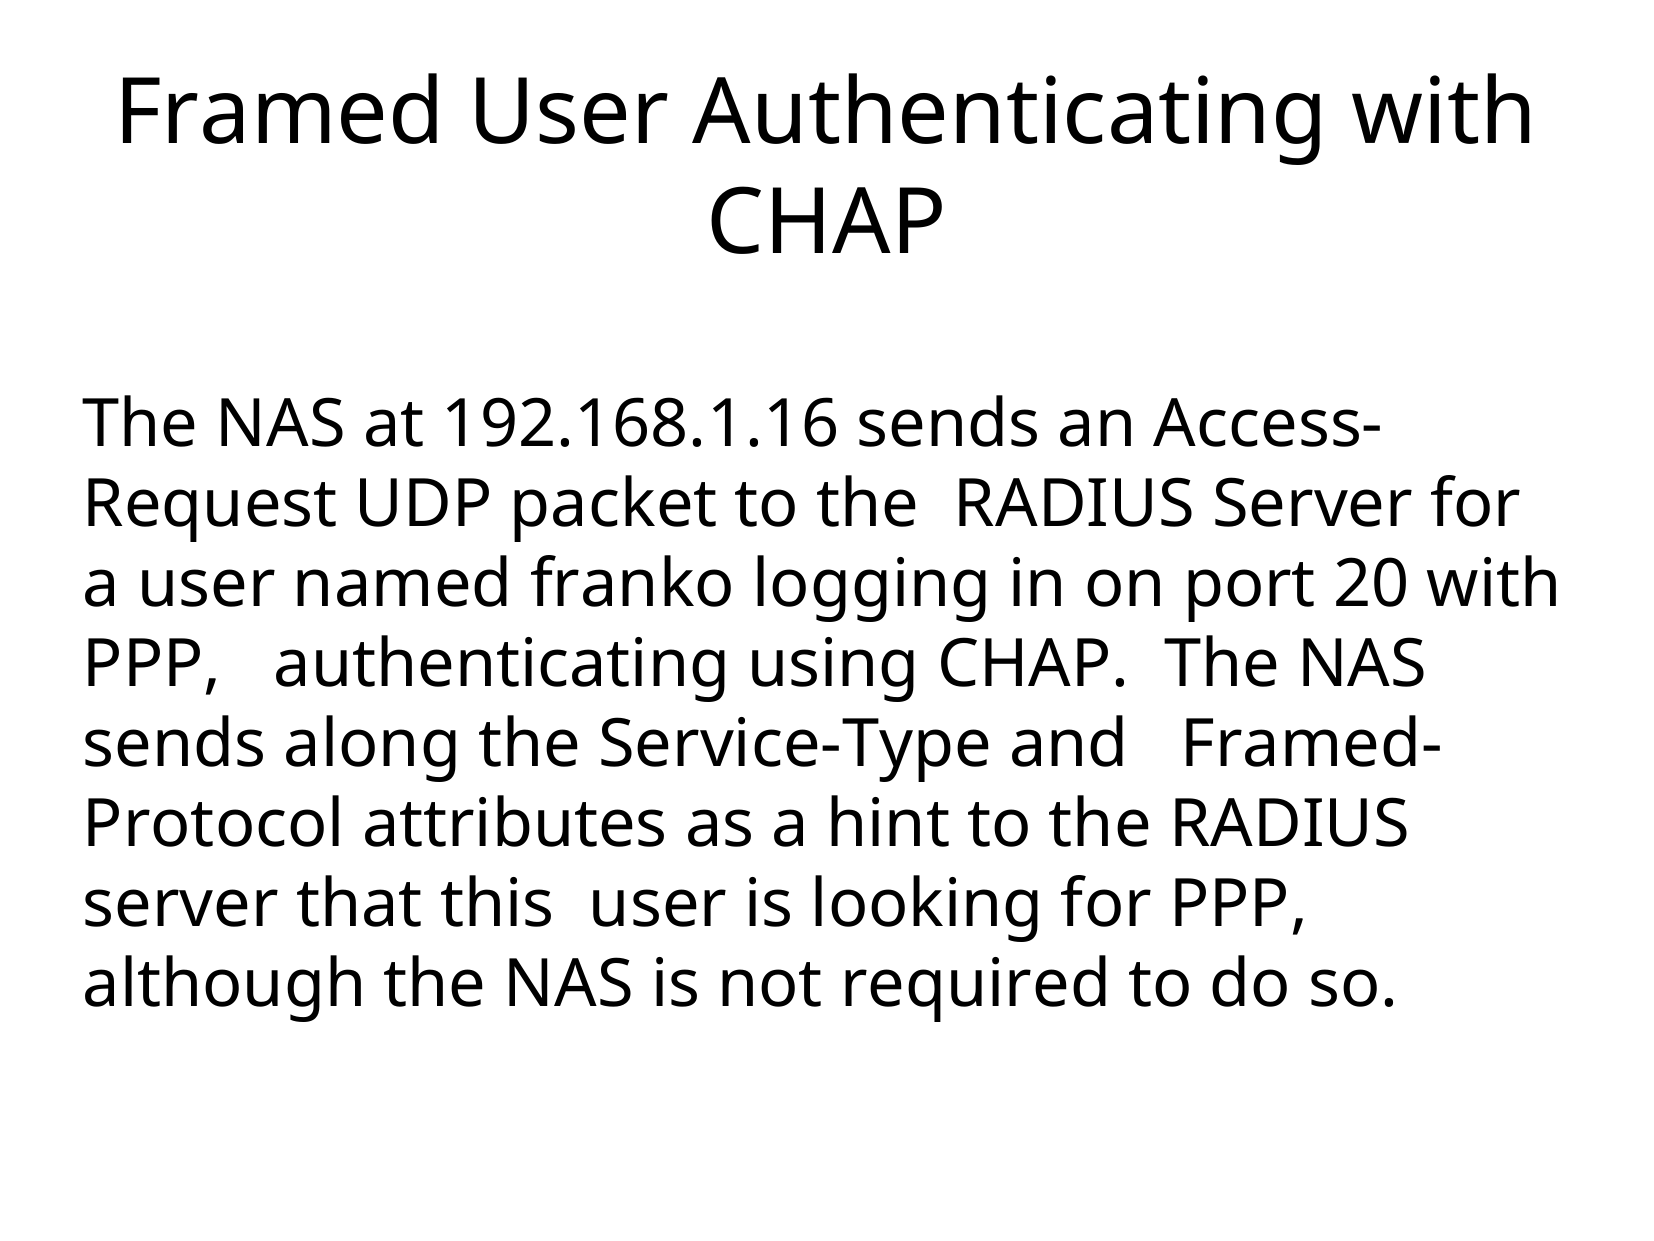

# Framed User Authenticating with CHAP
The NAS at 192.168.1.16 sends an Access-Request UDP packet to the RADIUS Server for a user named franko logging in on port 20 with PPP, authenticating using CHAP. The NAS sends along the Service-Type and Framed-Protocol attributes as a hint to the RADIUS server that this user is looking for PPP, although the NAS is not required to do so.